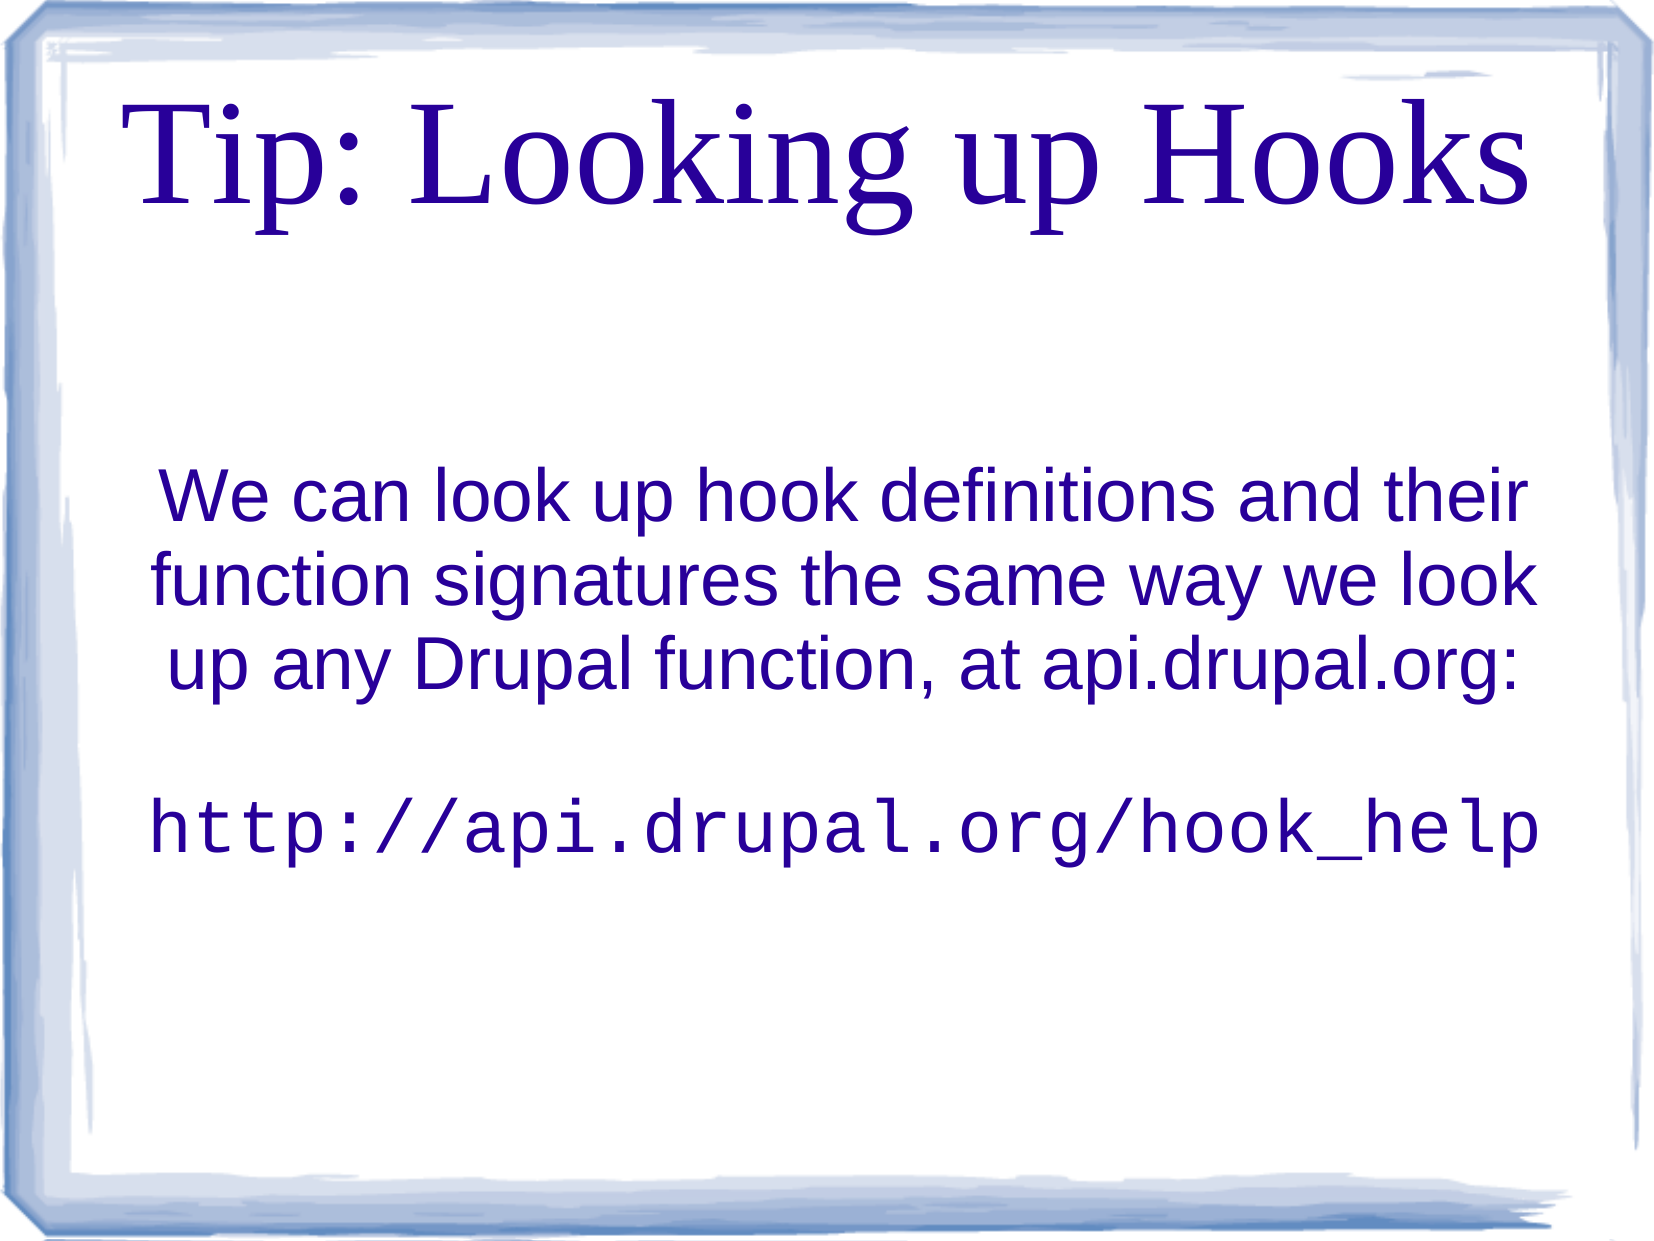

# Tip: Looking up Hooks
We can look up hook definitions and their function signatures the same way we look up any Drupal function, at api.drupal.org:
http://api.drupal.org/hook_help